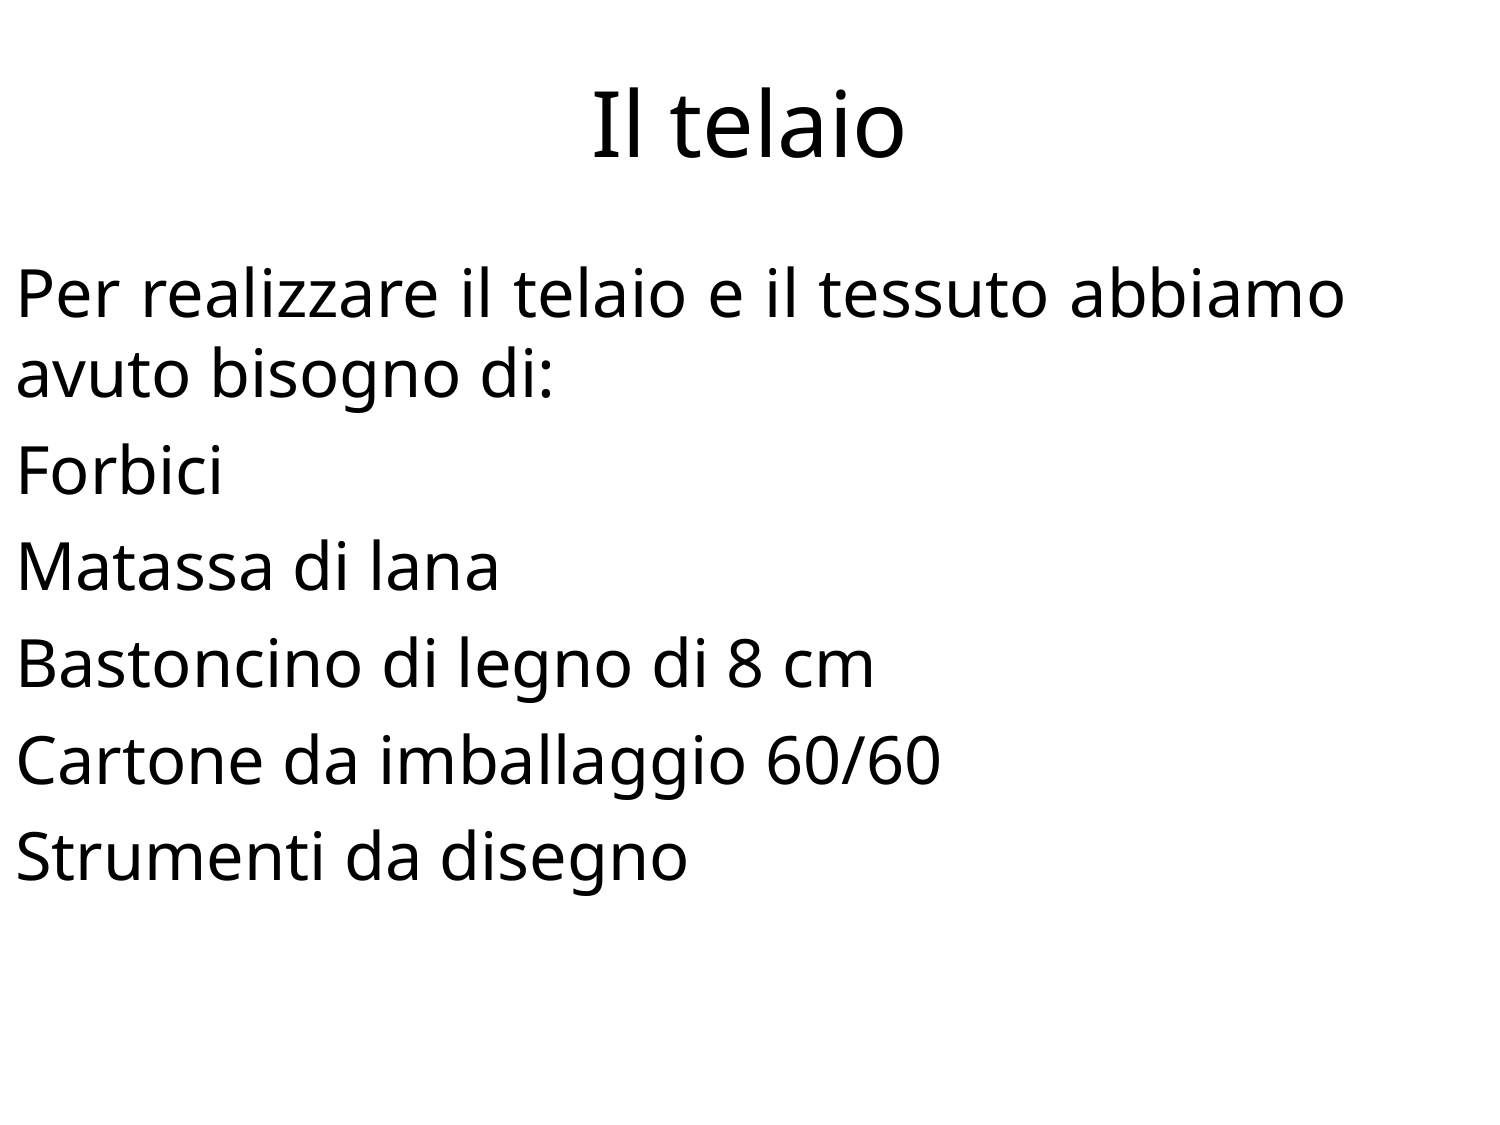

# Il telaio
Per realizzare il telaio e il tessuto abbiamo avuto bisogno di:
Forbici
Matassa di lana
Bastoncino di legno di 8 cm
Cartone da imballaggio 60/60
Strumenti da disegno